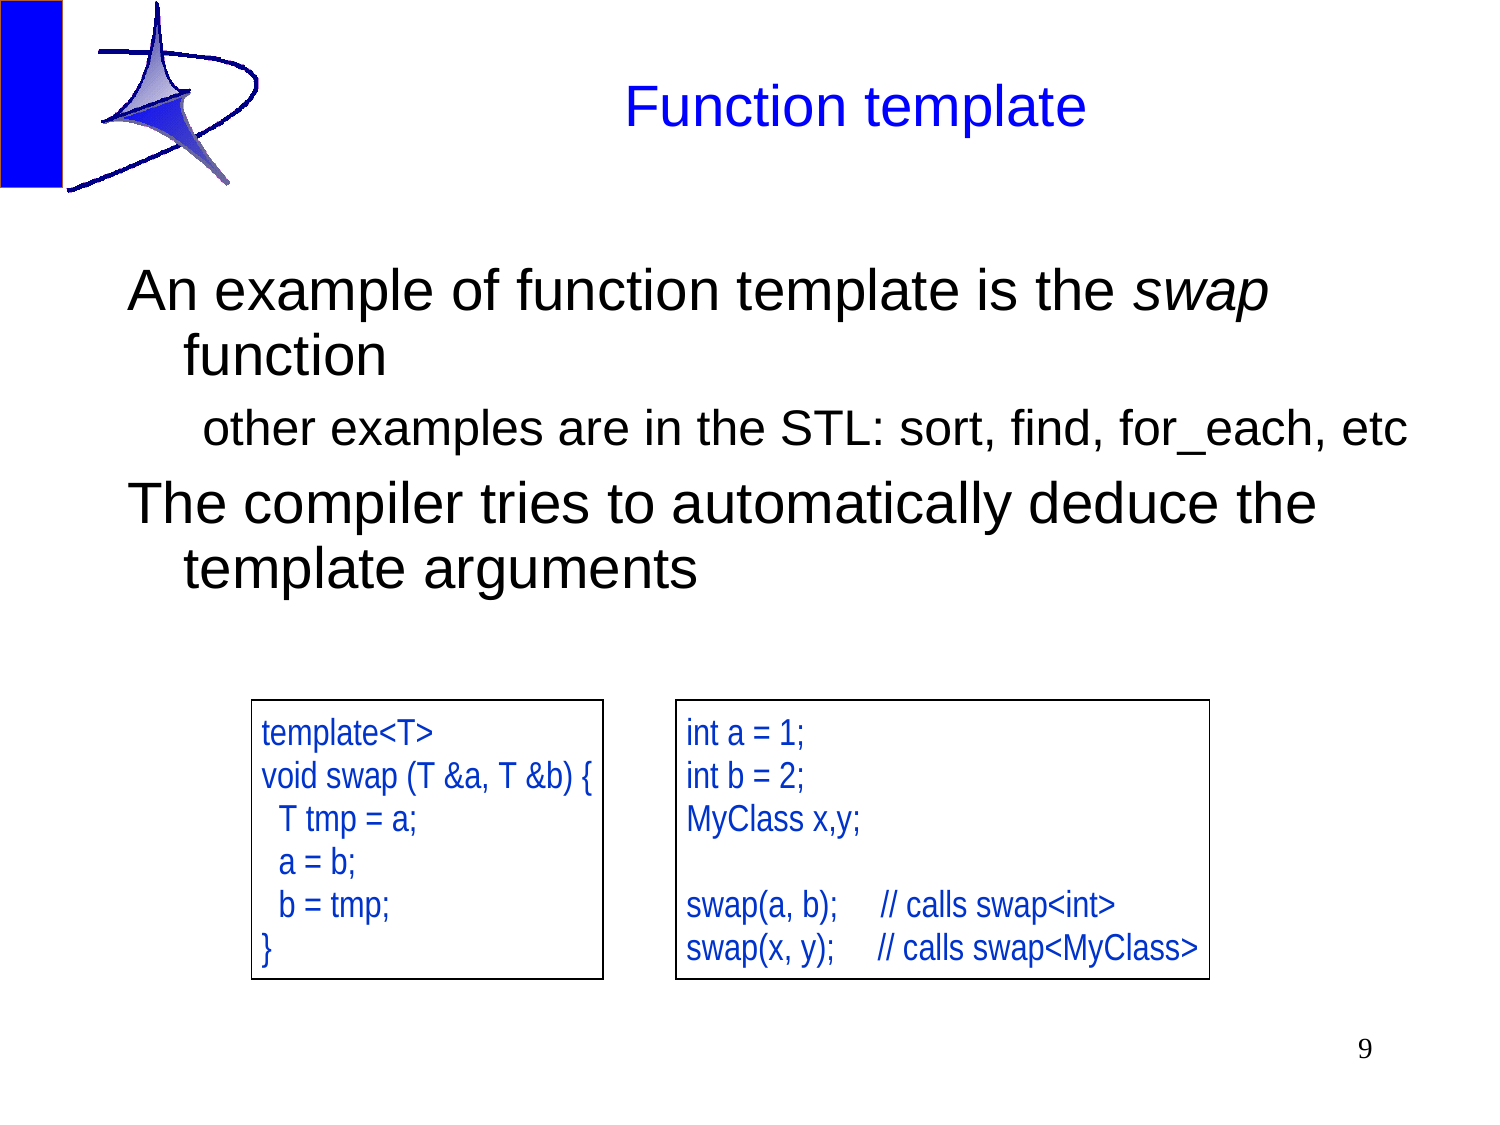

# Function template
An example of function template is the swap function
other examples are in the STL: sort, find, for_each, etc
The compiler tries to automatically deduce the template arguments
template<T>
void swap (T &a, T &b) {
 T tmp = a;
 a = b;
 b = tmp;
}
int a = 1;
int b = 2;
MyClass x,y;
swap(a, b); // calls swap<int>
swap(x, y); // calls swap<MyClass>
9